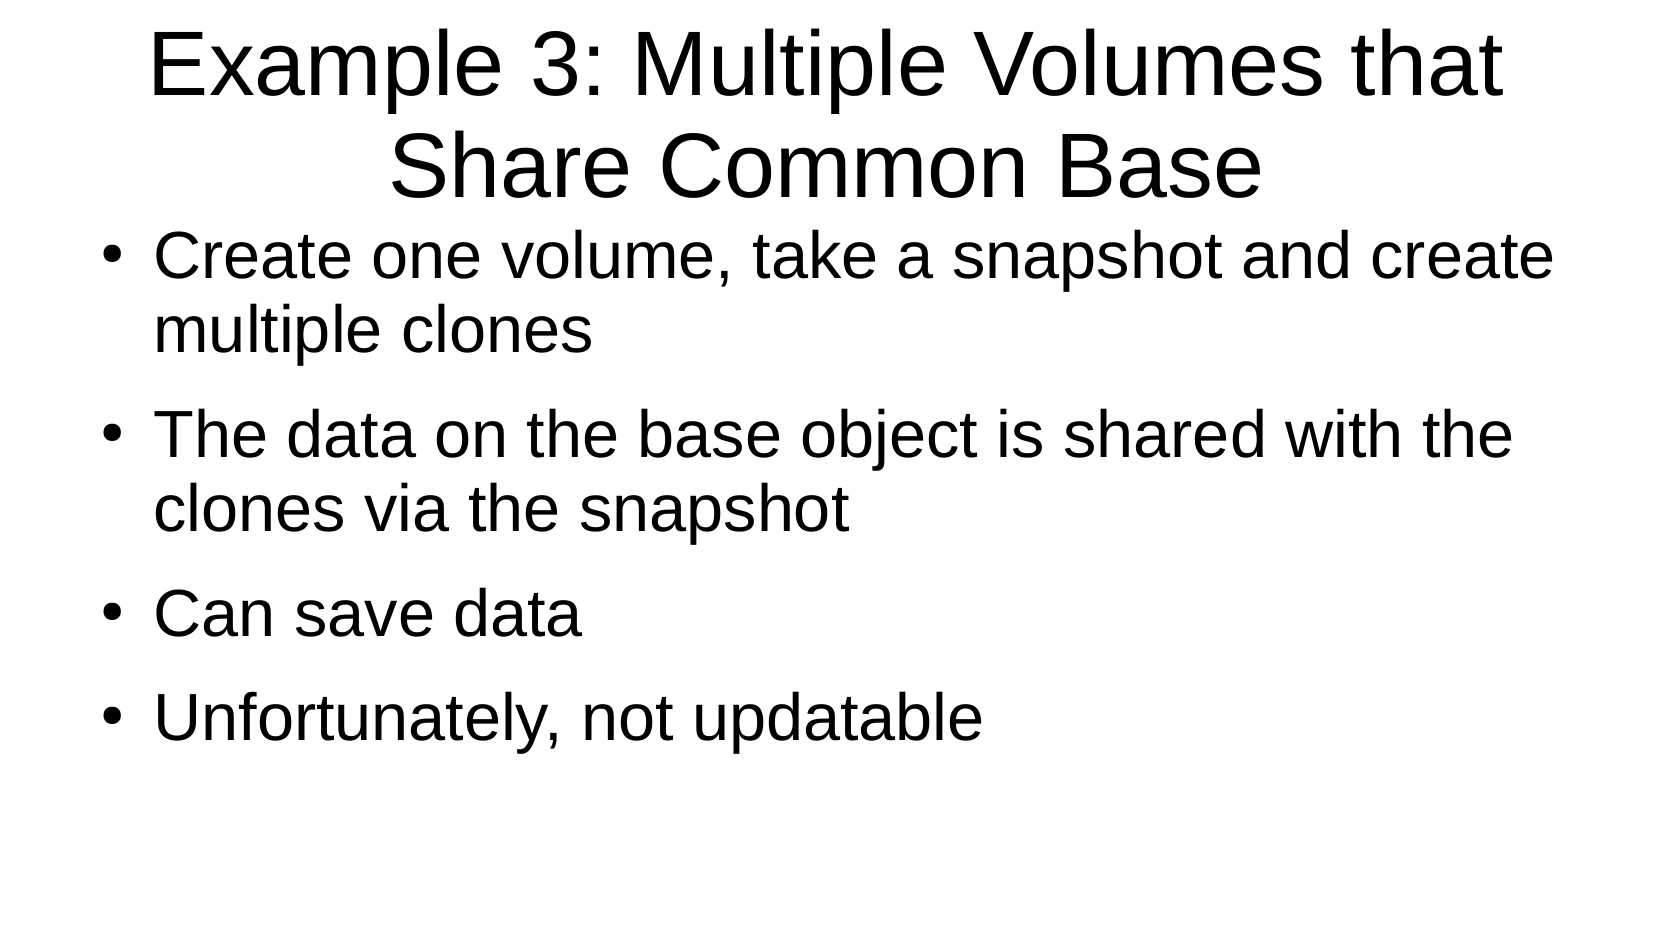

# Example 3: Multiple Volumes that Share Common Base
Create one volume, take a snapshot and create multiple clones
The data on the base object is shared with the clones via the snapshot
Can save data
Unfortunately, not updatable